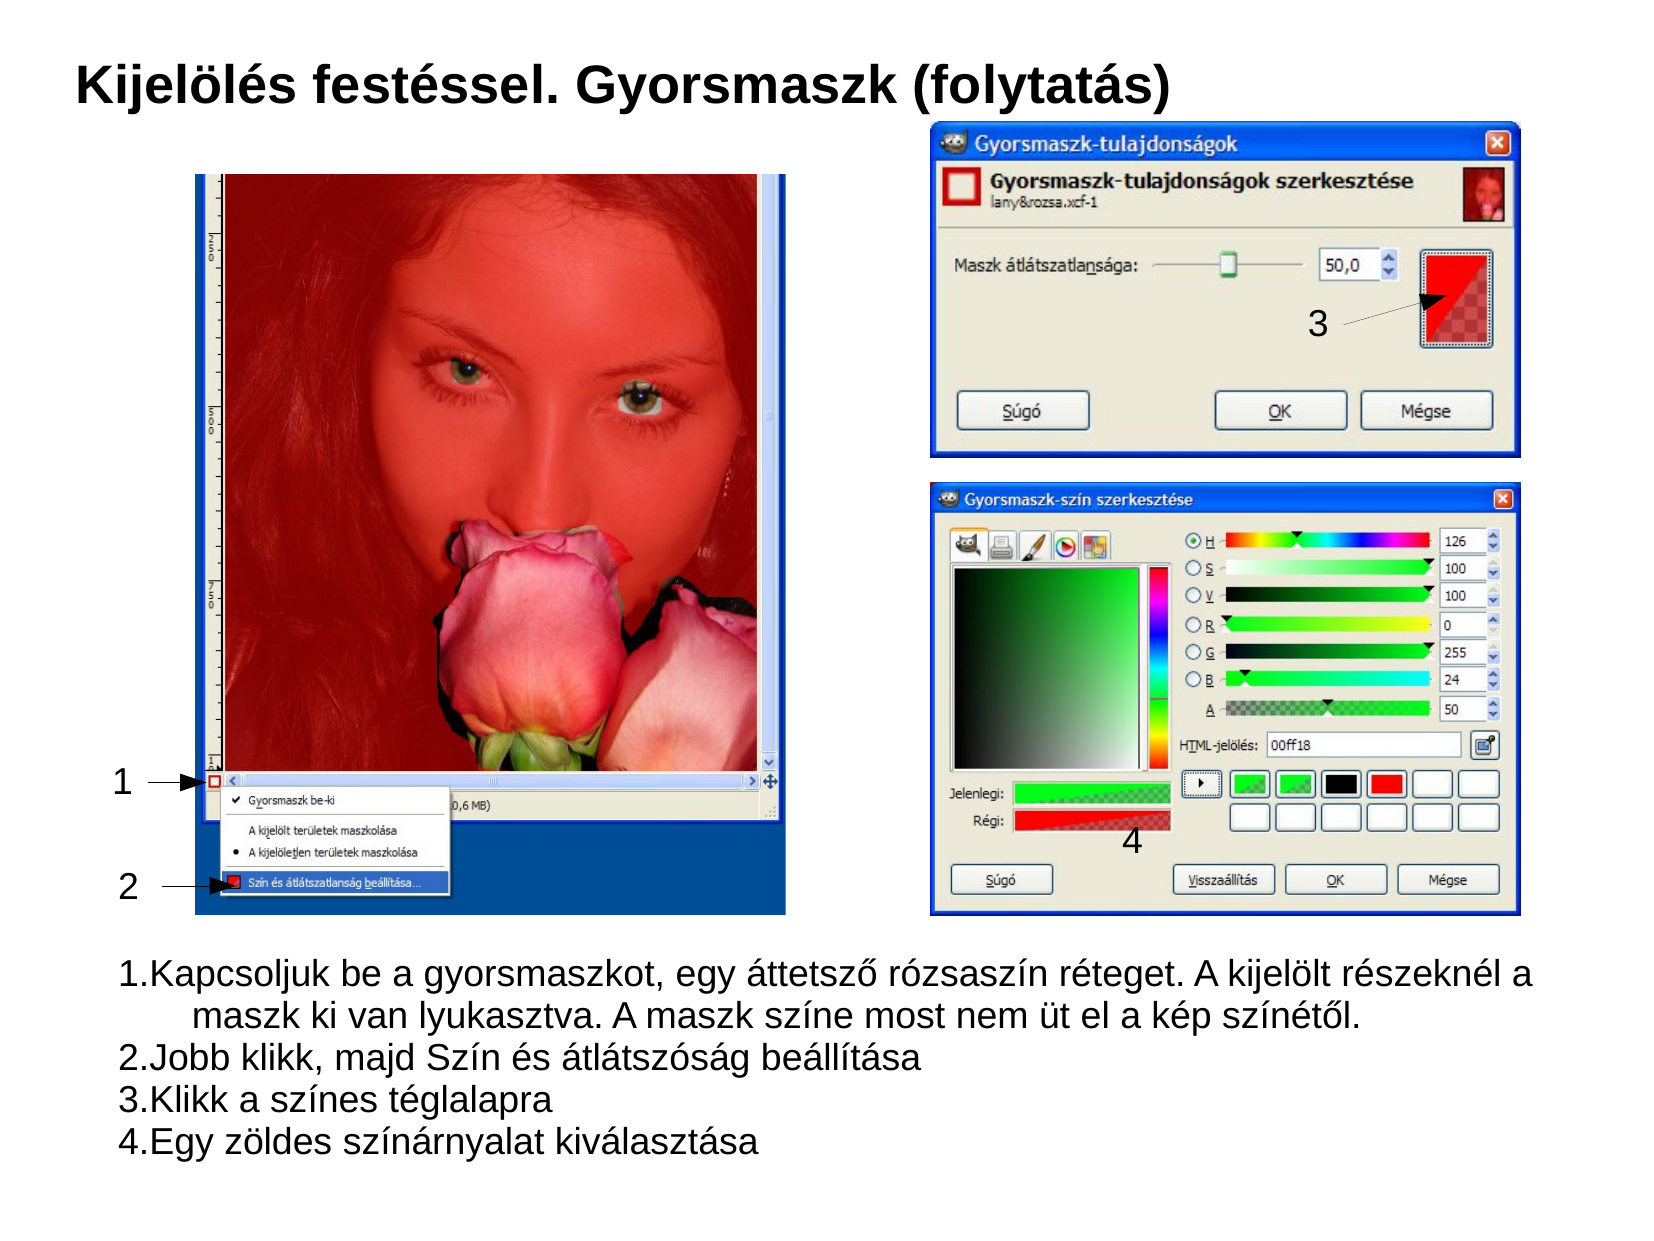

Kijelölés festéssel. Gyorsmaszk (folytatás)
3
1
4
2
Kapcsoljuk be a gyorsmaszkot, egy áttetsző rózsaszín réteget. A kijelölt részeknél a
	maszk ki van lyukasztva. A maszk színe most nem üt el a kép színétől.
Jobb klikk, majd Szín és átlátszóság beállítása
Klikk a színes téglalapra
Egy zöldes színárnyalat kiválasztása